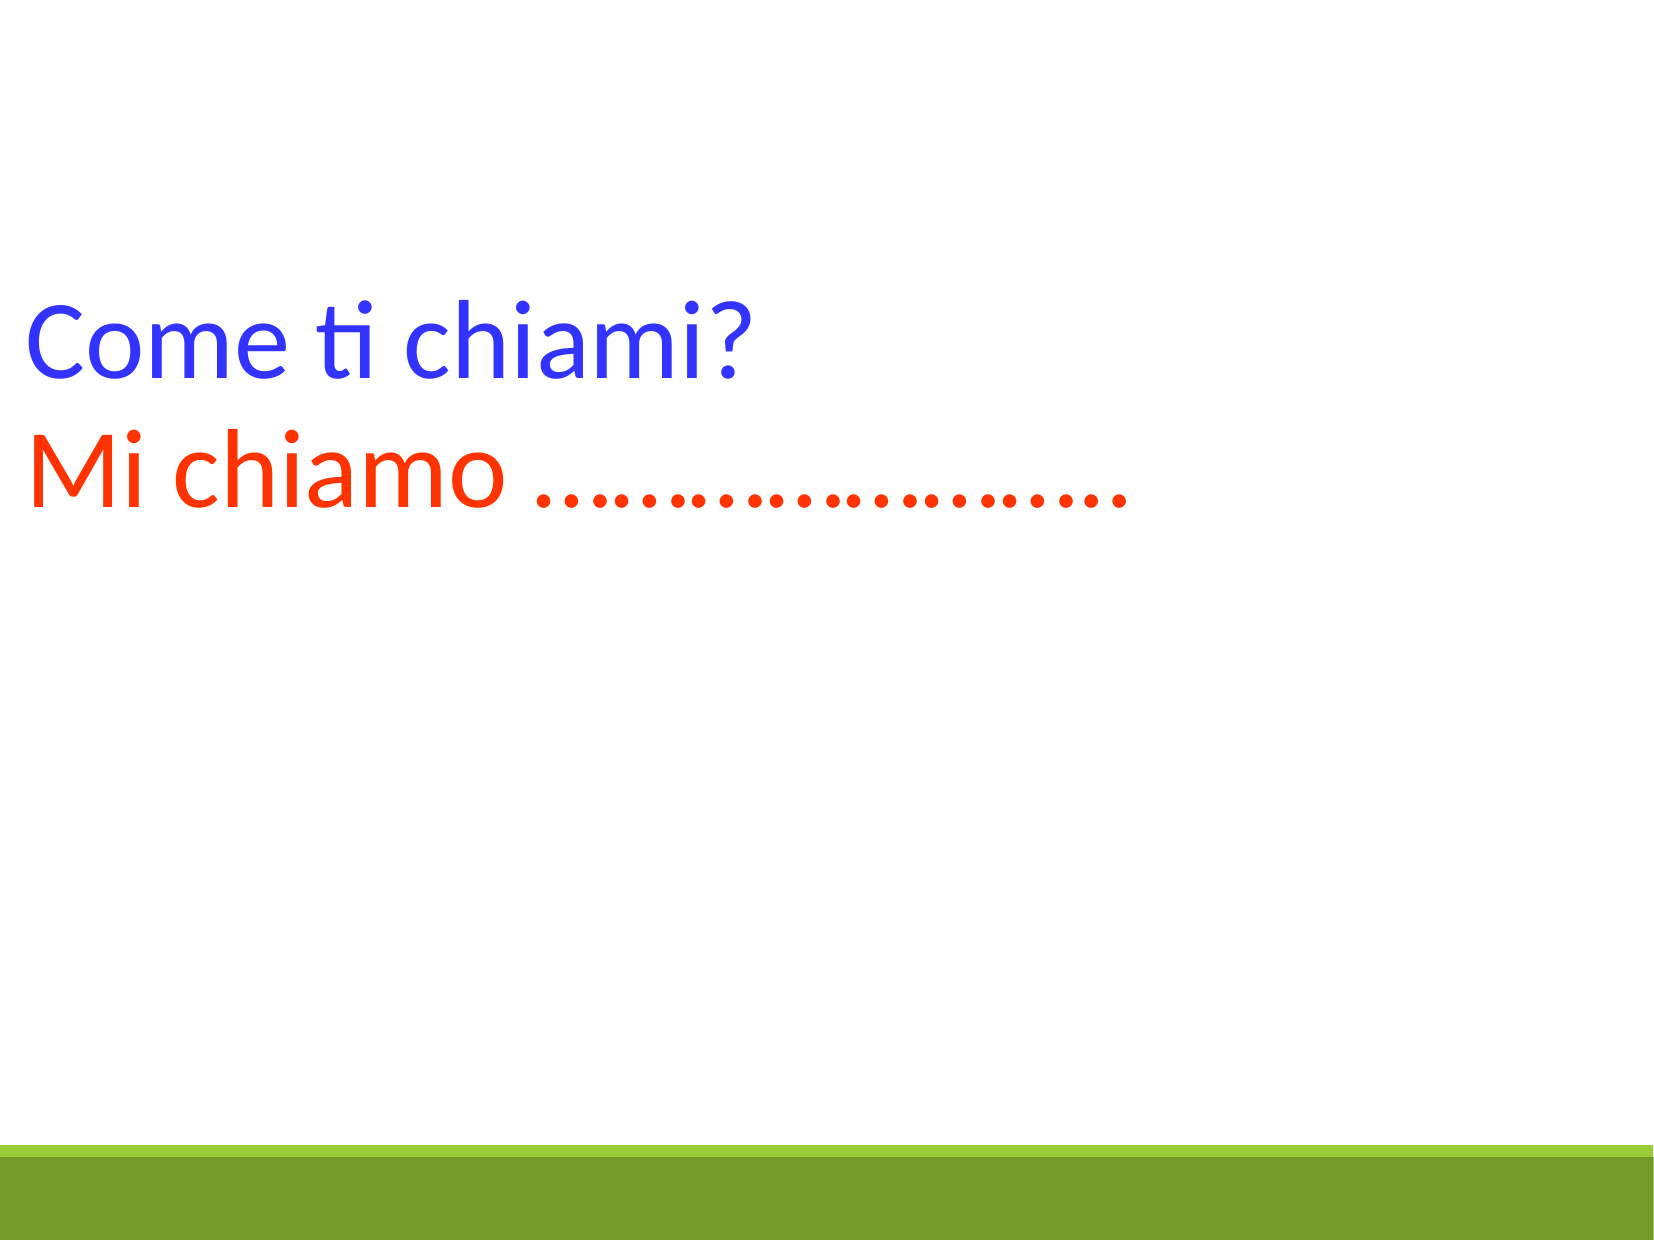

# Come ti chiami?
Mi chiamo …………………..